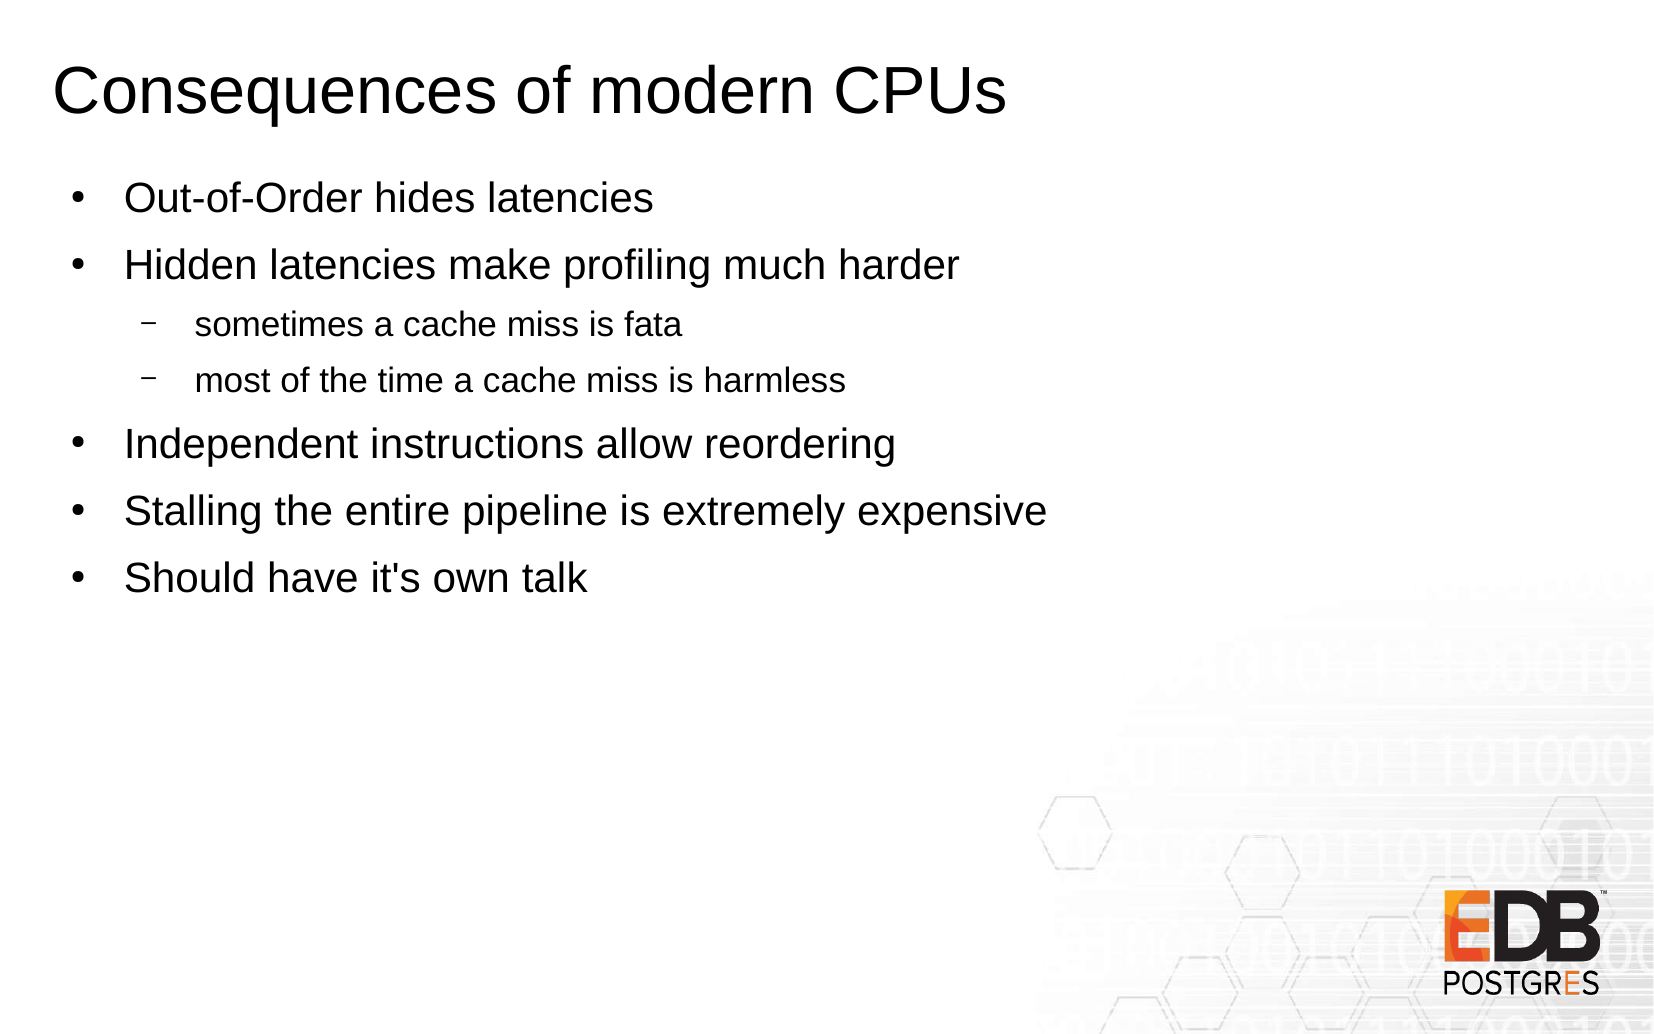

# Consequences of modern CPUs
Out-of-Order hides latencies
Hidden latencies make profiling much harder
sometimes a cache miss is fata
most of the time a cache miss is harmless
Independent instructions allow reordering
Stalling the entire pipeline is extremely expensive
Should have it's own talk